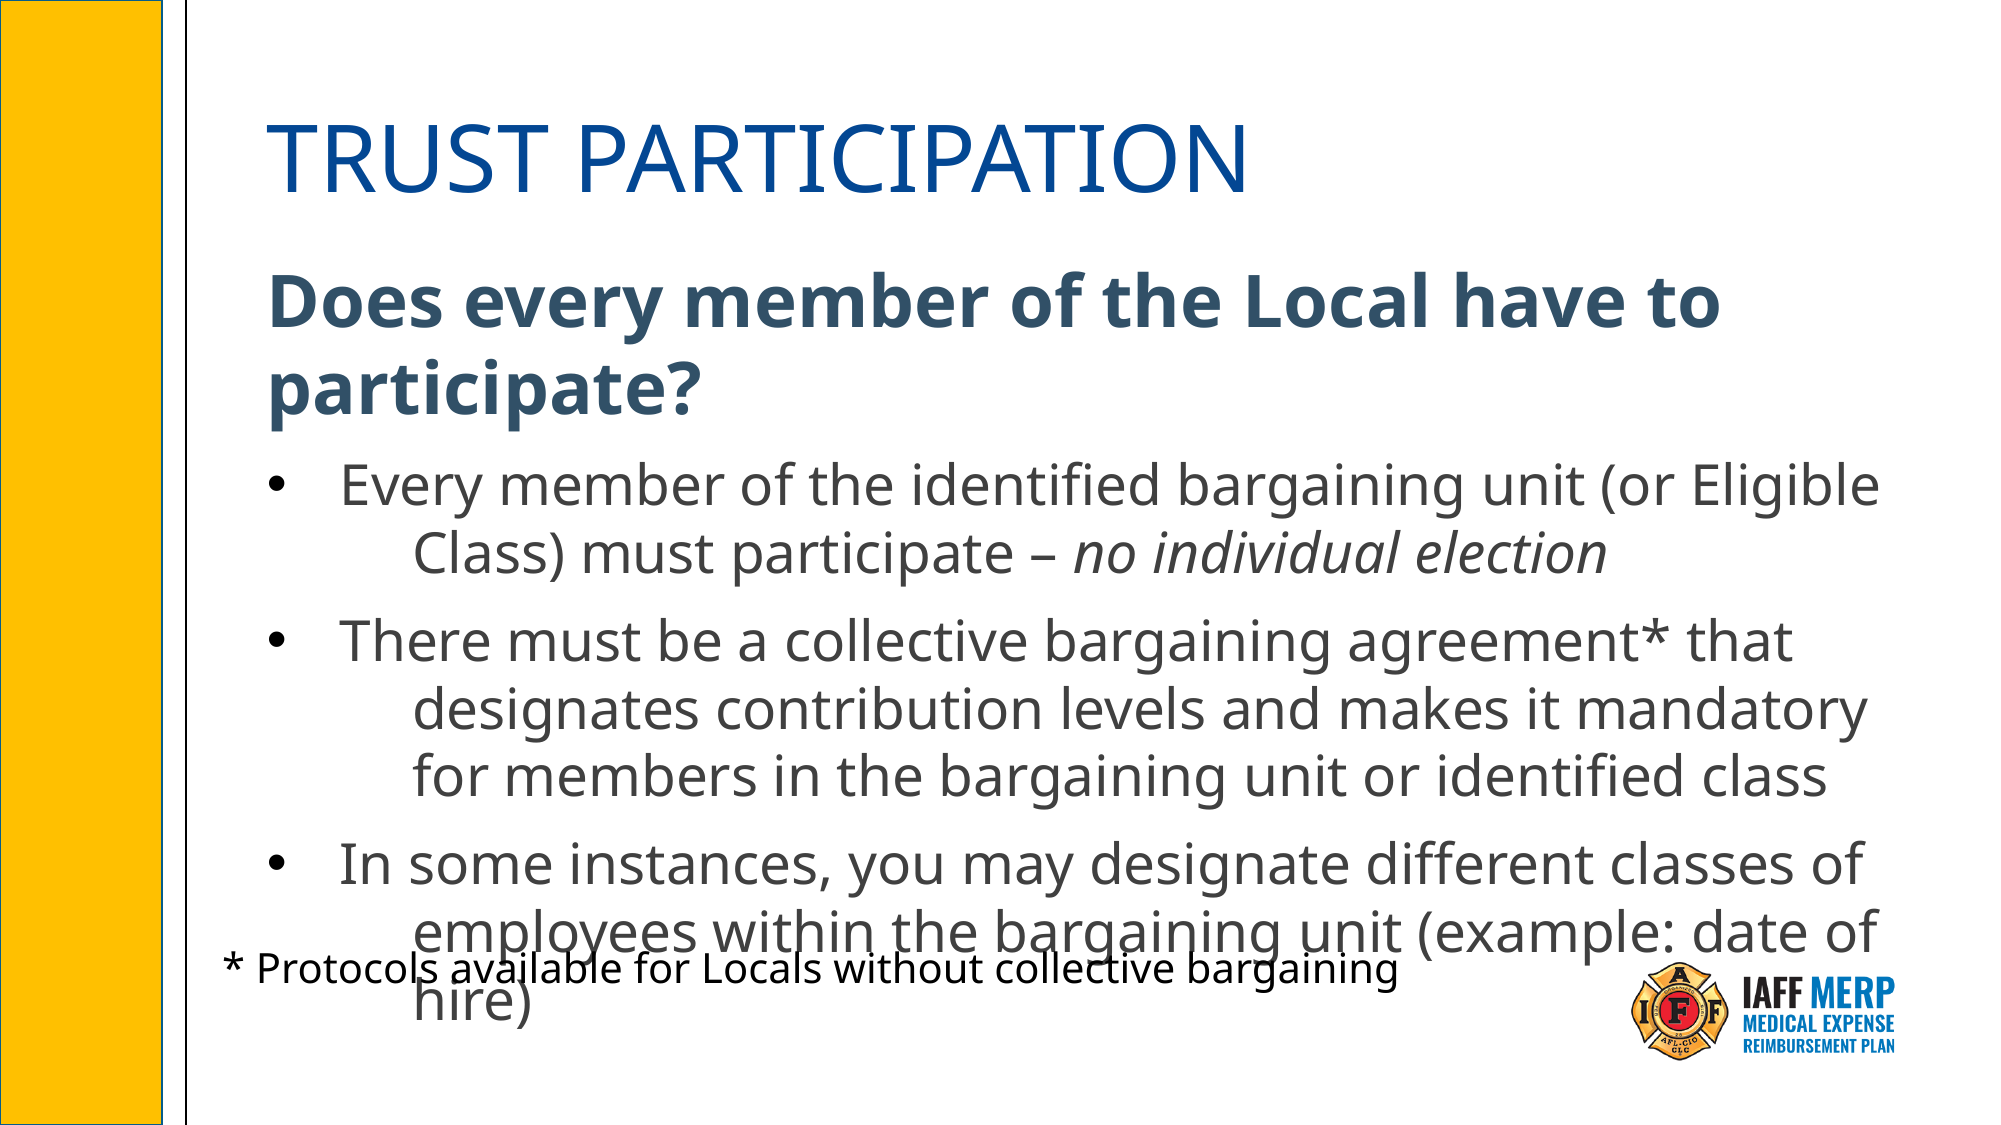

# Trust participation
Does every member of the Local have to participate?
Every member of the identified bargaining unit (or Eligible Class) must participate – no individual election
There must be a collective bargaining agreement* that designates contribution levels and makes it mandatory for members in the bargaining unit or identified class
In some instances, you may designate different classes of employees within the bargaining unit (example: date of hire)
* Protocols available for Locals without collective bargaining